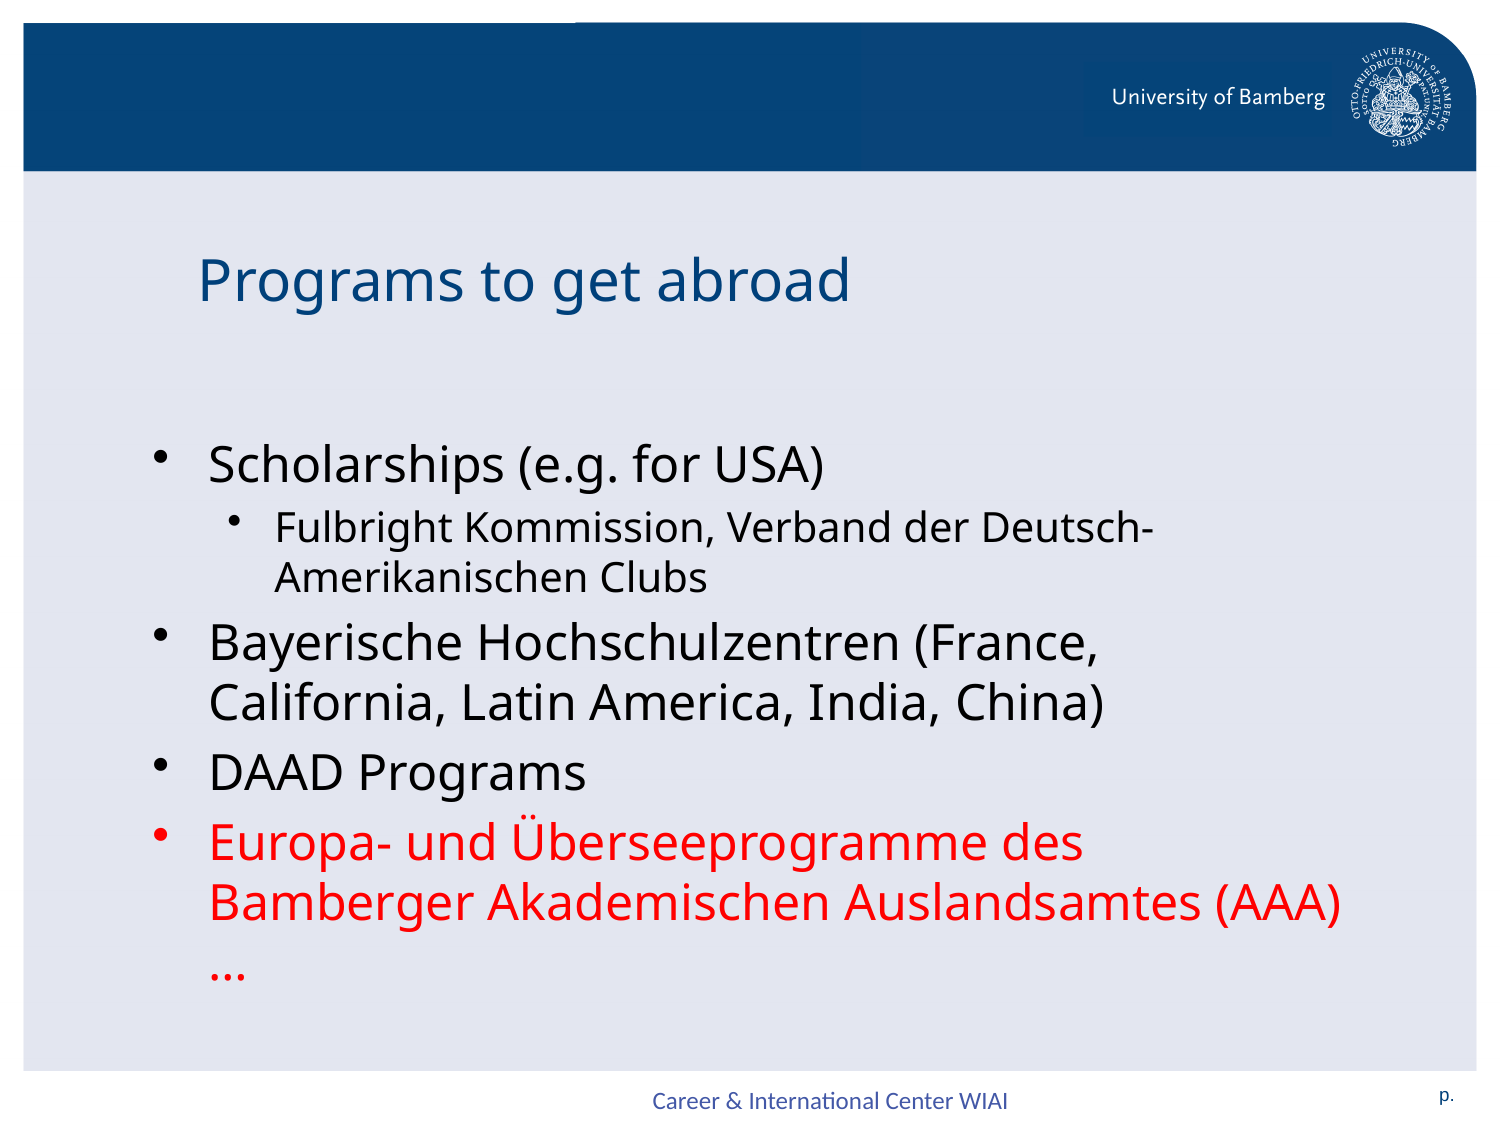

Programs to get abroad
# Scholarships (e.g. for USA)
Fulbright Kommission, Verband der Deutsch-Amerikanischen Clubs
Bayerische Hochschulzentren (France, California, Latin America, India, China)
DAAD Programs
Europa- und Überseeprogramme des Bamberger Akademischen Auslandsamtes (AAA) …
Career & International Center WIAI